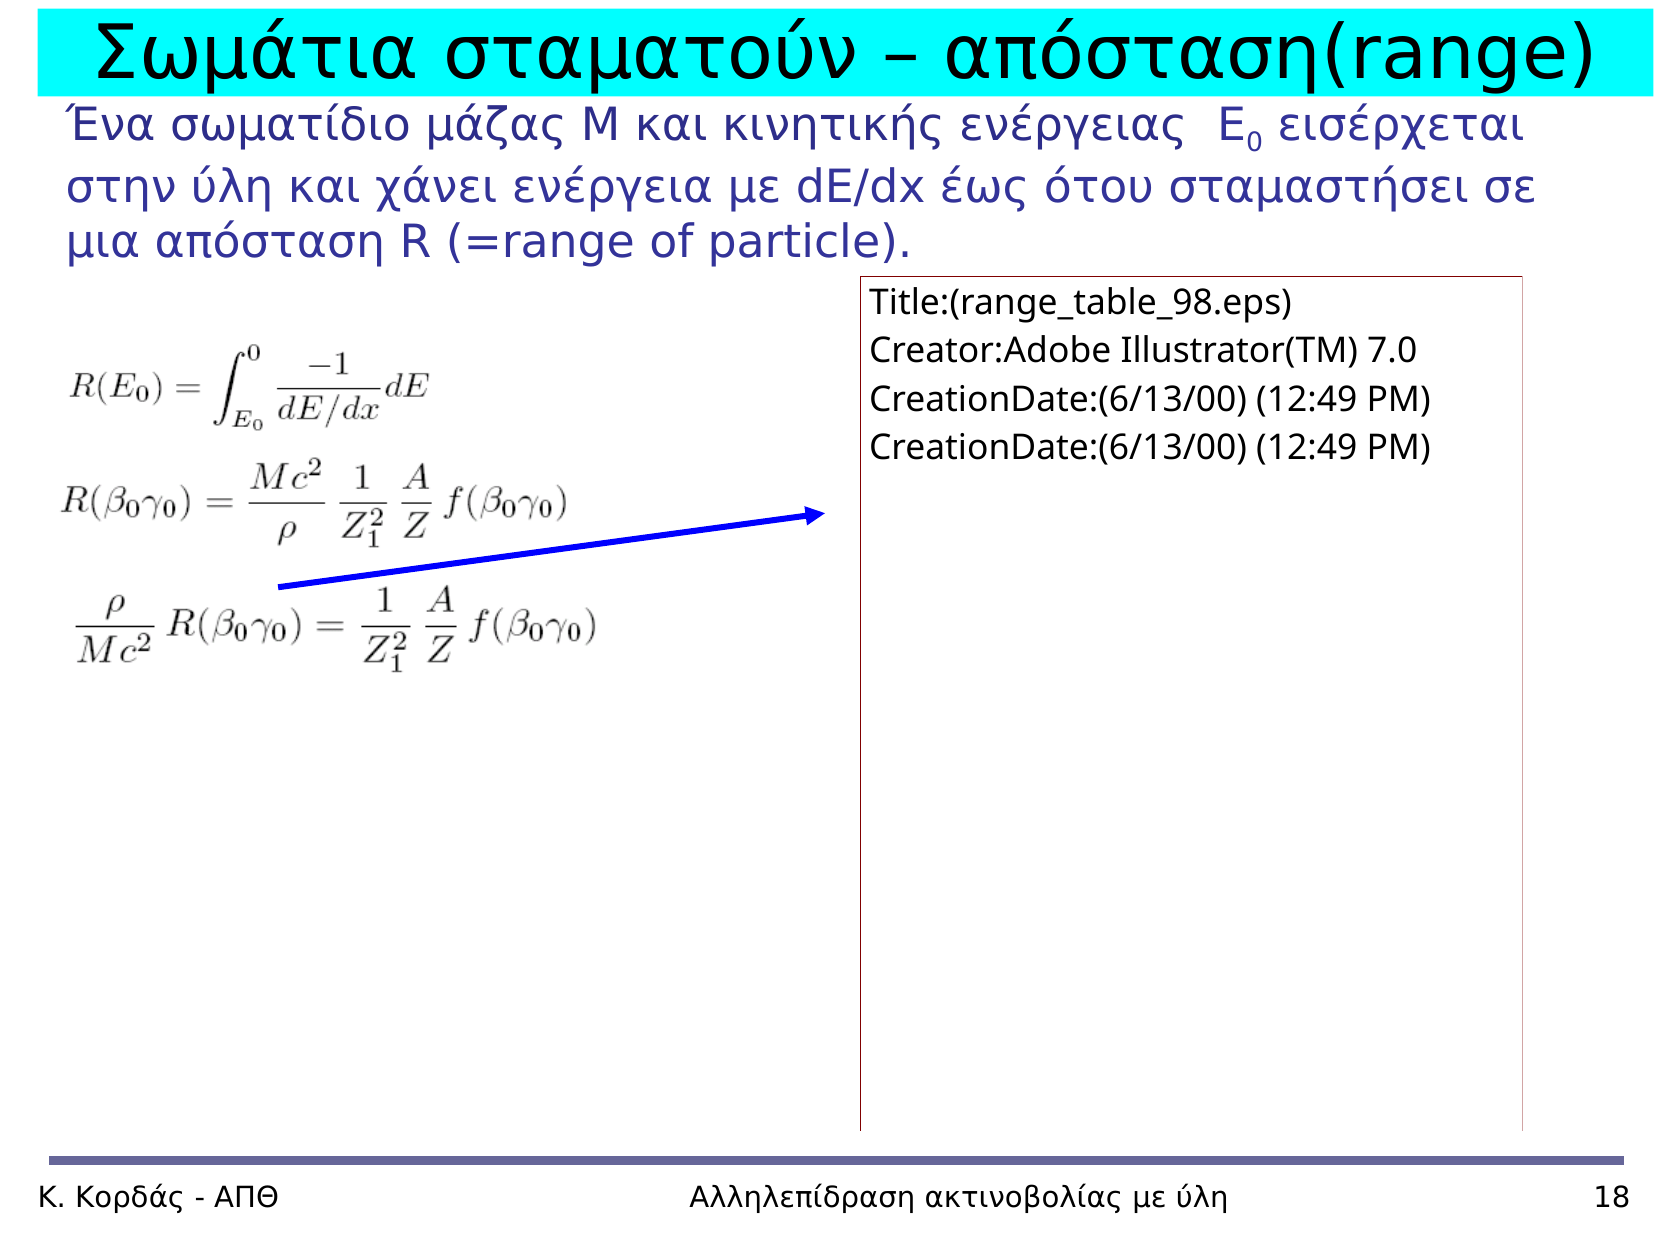

# Σωμάτια σταματούν – απόσταση(range)
Ένα σωματίδιο μάζας Μ και κινητικής ενέργειας E0 εισέρχεται στην ύλη και χάνει ενέργεια με dE/dx έως ότου σταμαστήσει σε
μια απόσταση R (=range of particle).
Κ. Κορδάς - ΑΠΘ
Αλληλεπίδραση ακτινοβολίας με ύλη
18